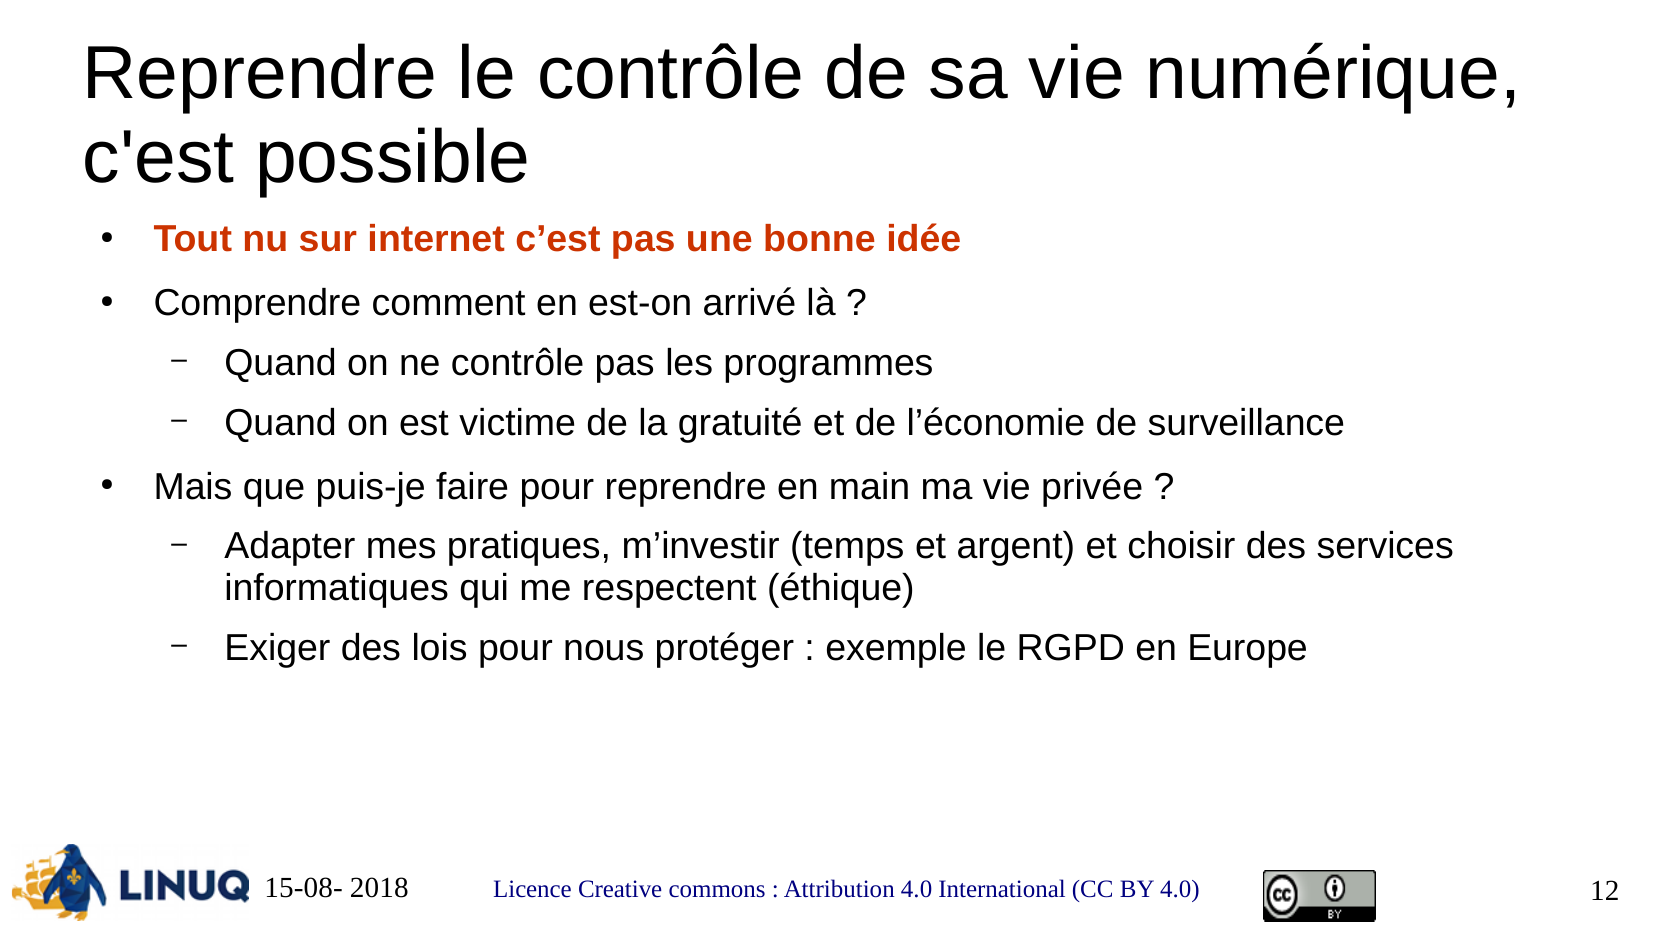

Reprendre le contrôle de sa vie numérique, c'est possible
# Tout nu sur internet c’est pas une bonne idée
Comprendre comment en est-on arrivé là ?
Quand on ne contrôle pas les programmes
Quand on est victime de la gratuité et de l’économie de surveillance
Mais que puis-je faire pour reprendre en main ma vie privée ?
Adapter mes pratiques, m’investir (temps et argent) et choisir des services informatiques qui me respectent (éthique)
Exiger des lois pour nous protéger : exemple le RGPD en Europe
15-08- 2018
12